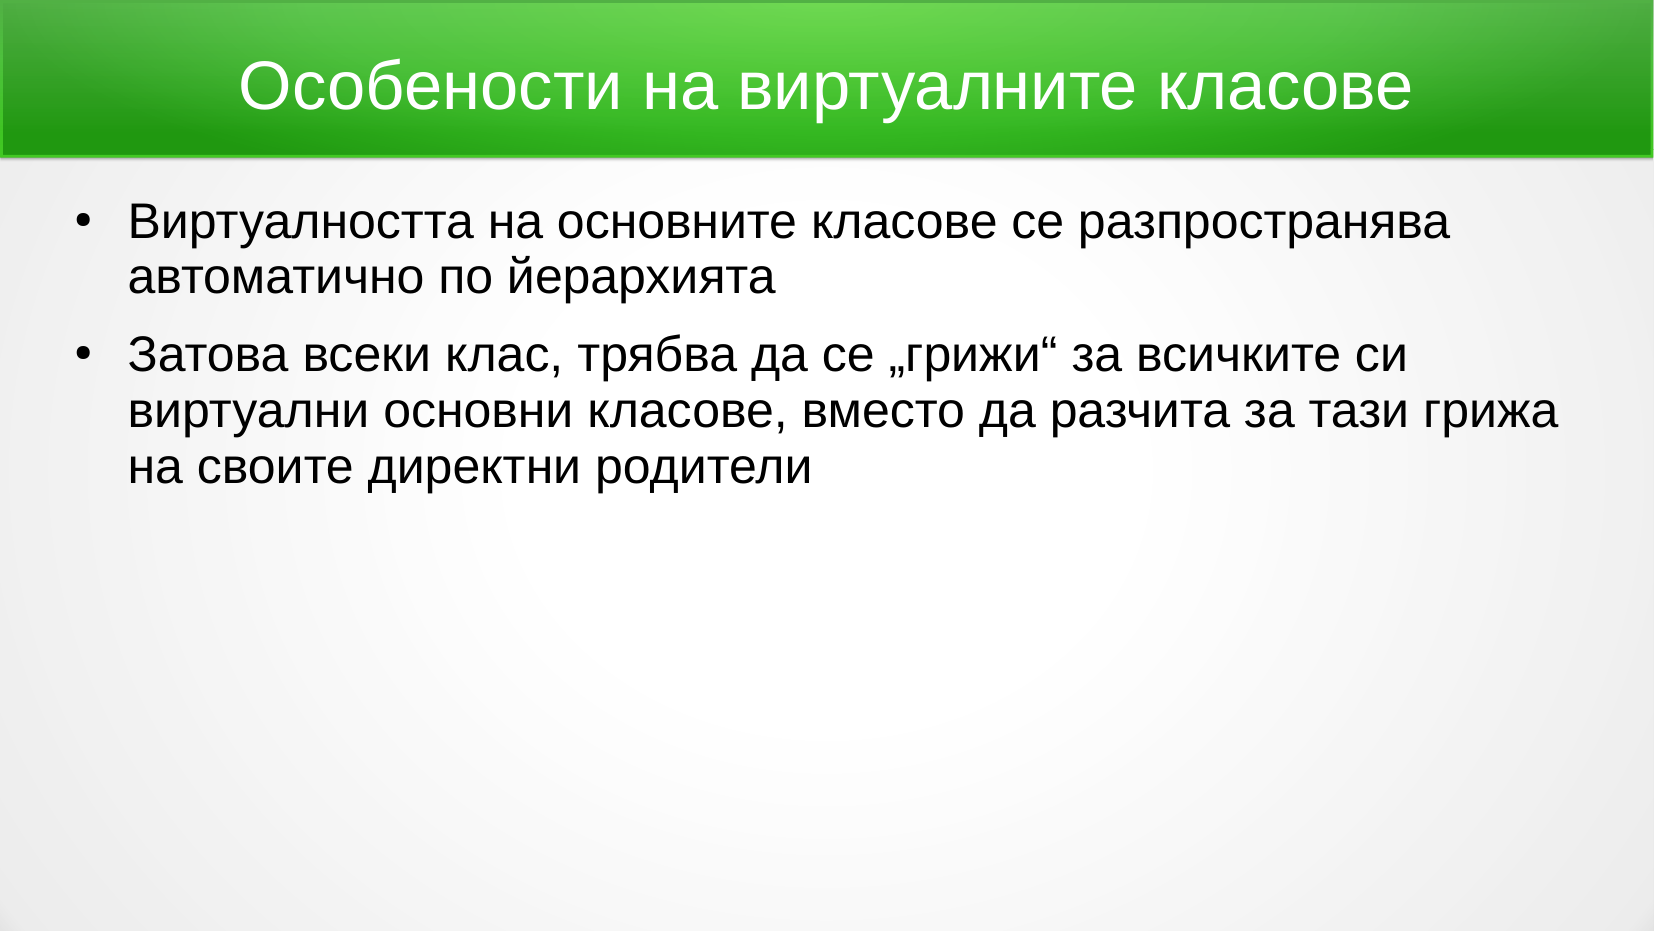

# Особености на виртуалните класове
Виртуалността на основните класове се разпространява автоматично по йерархията
Затова всеки клас, трябва да се „грижи“ за всичките си виртуални основни класове, вместо да разчита за тази грижа на своите директни родители